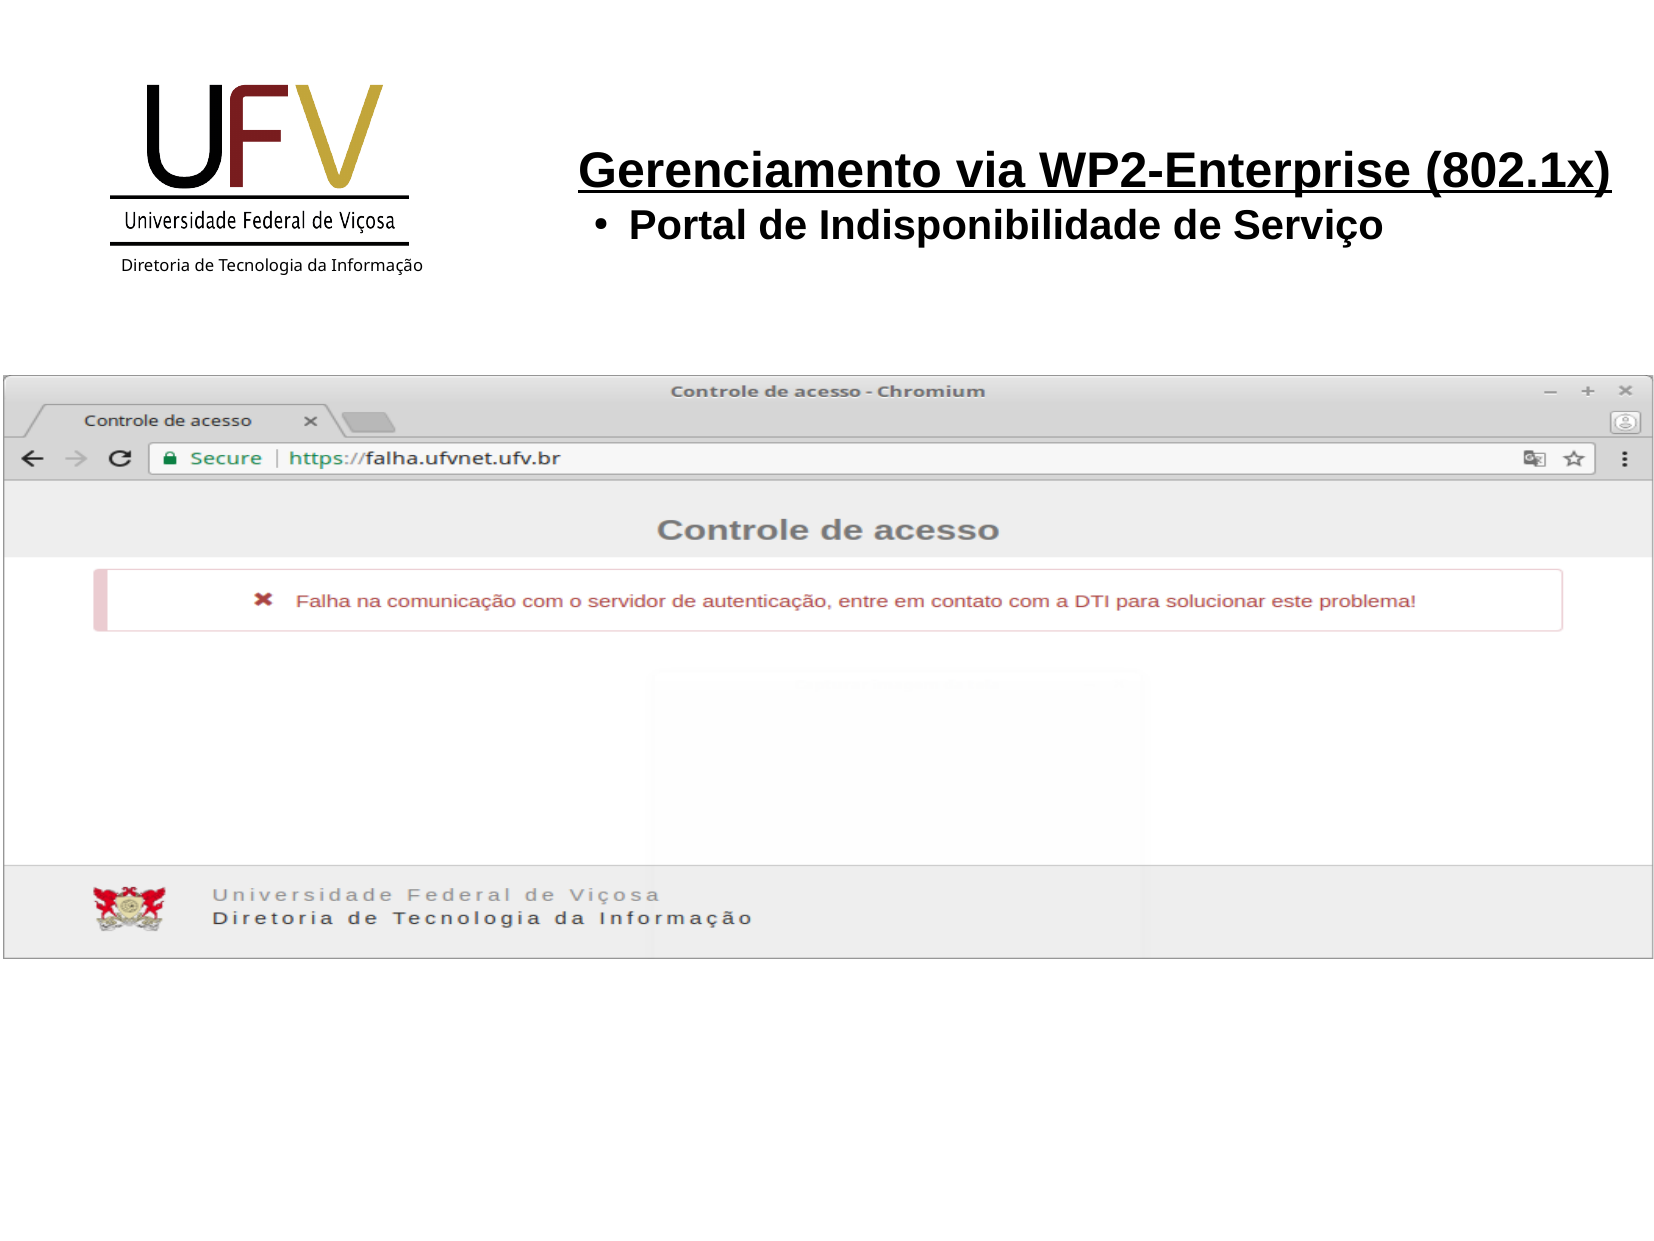

# Gerenciamento via WP2-Enterprise (802.1x)
Portal de Indisponibilidade de Serviço
Diretoria de Tecnologia da Informação